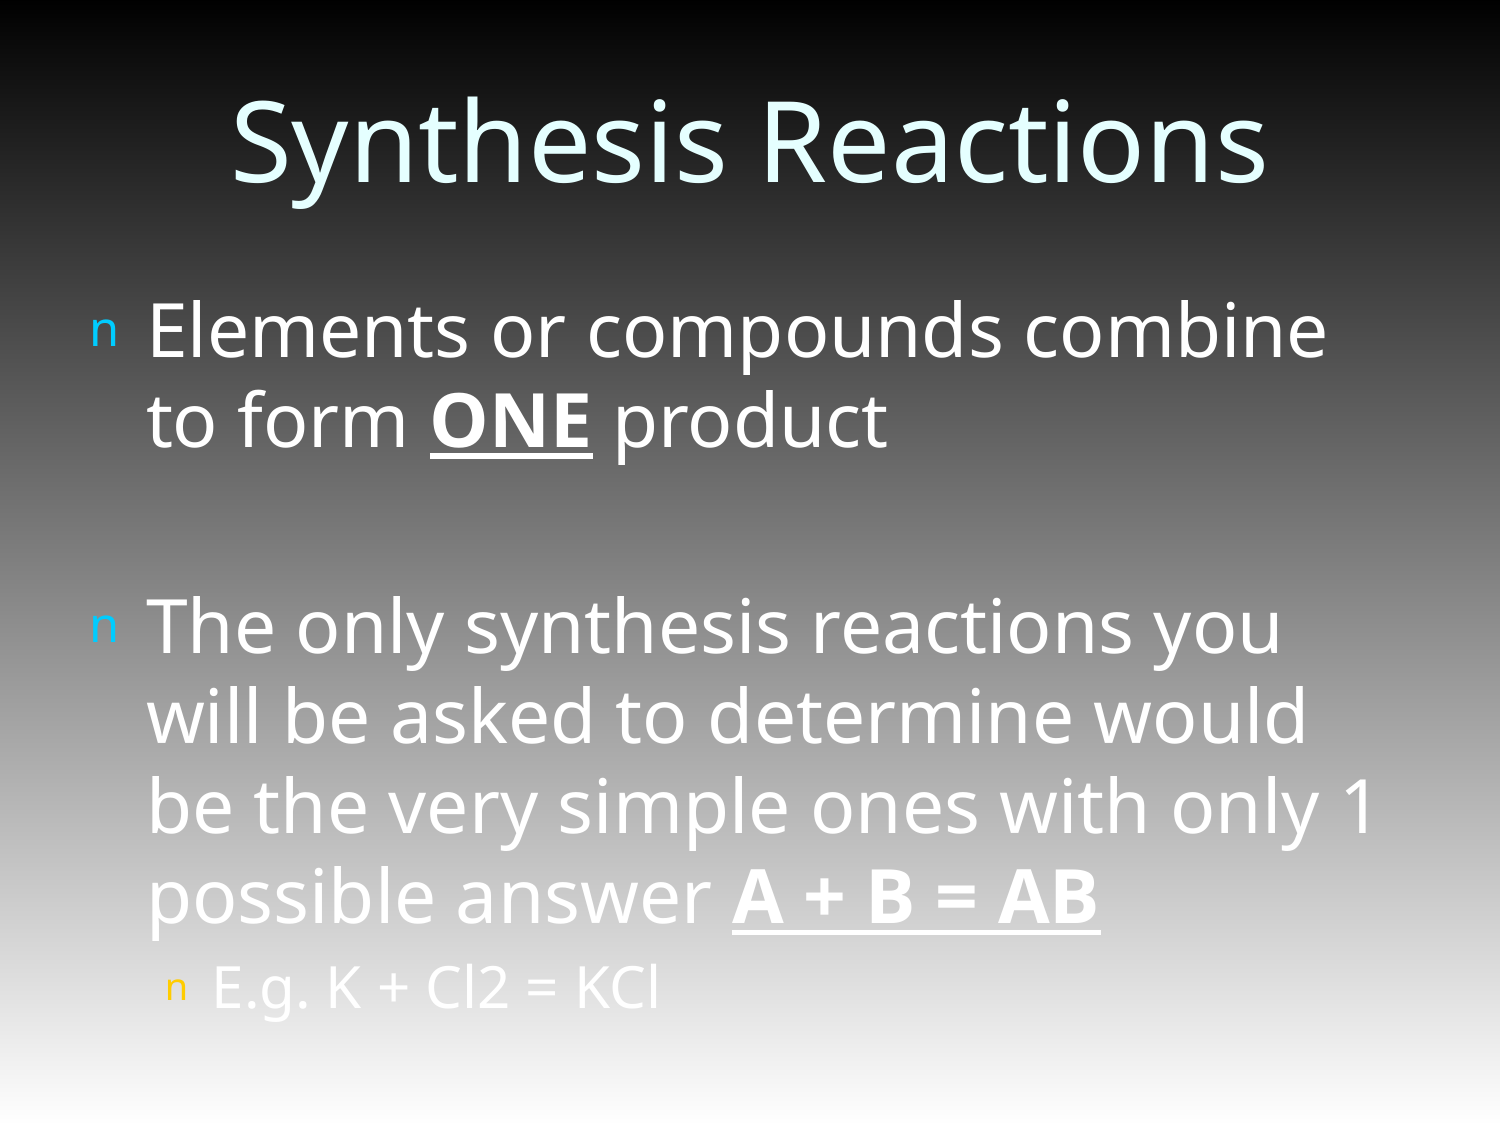

# Synthesis Reactions
Elements or compounds combine to form ONE product
The only synthesis reactions you will be asked to determine would be the very simple ones with only 1 possible answer A + B = AB
E.g. K + Cl2 = KCl